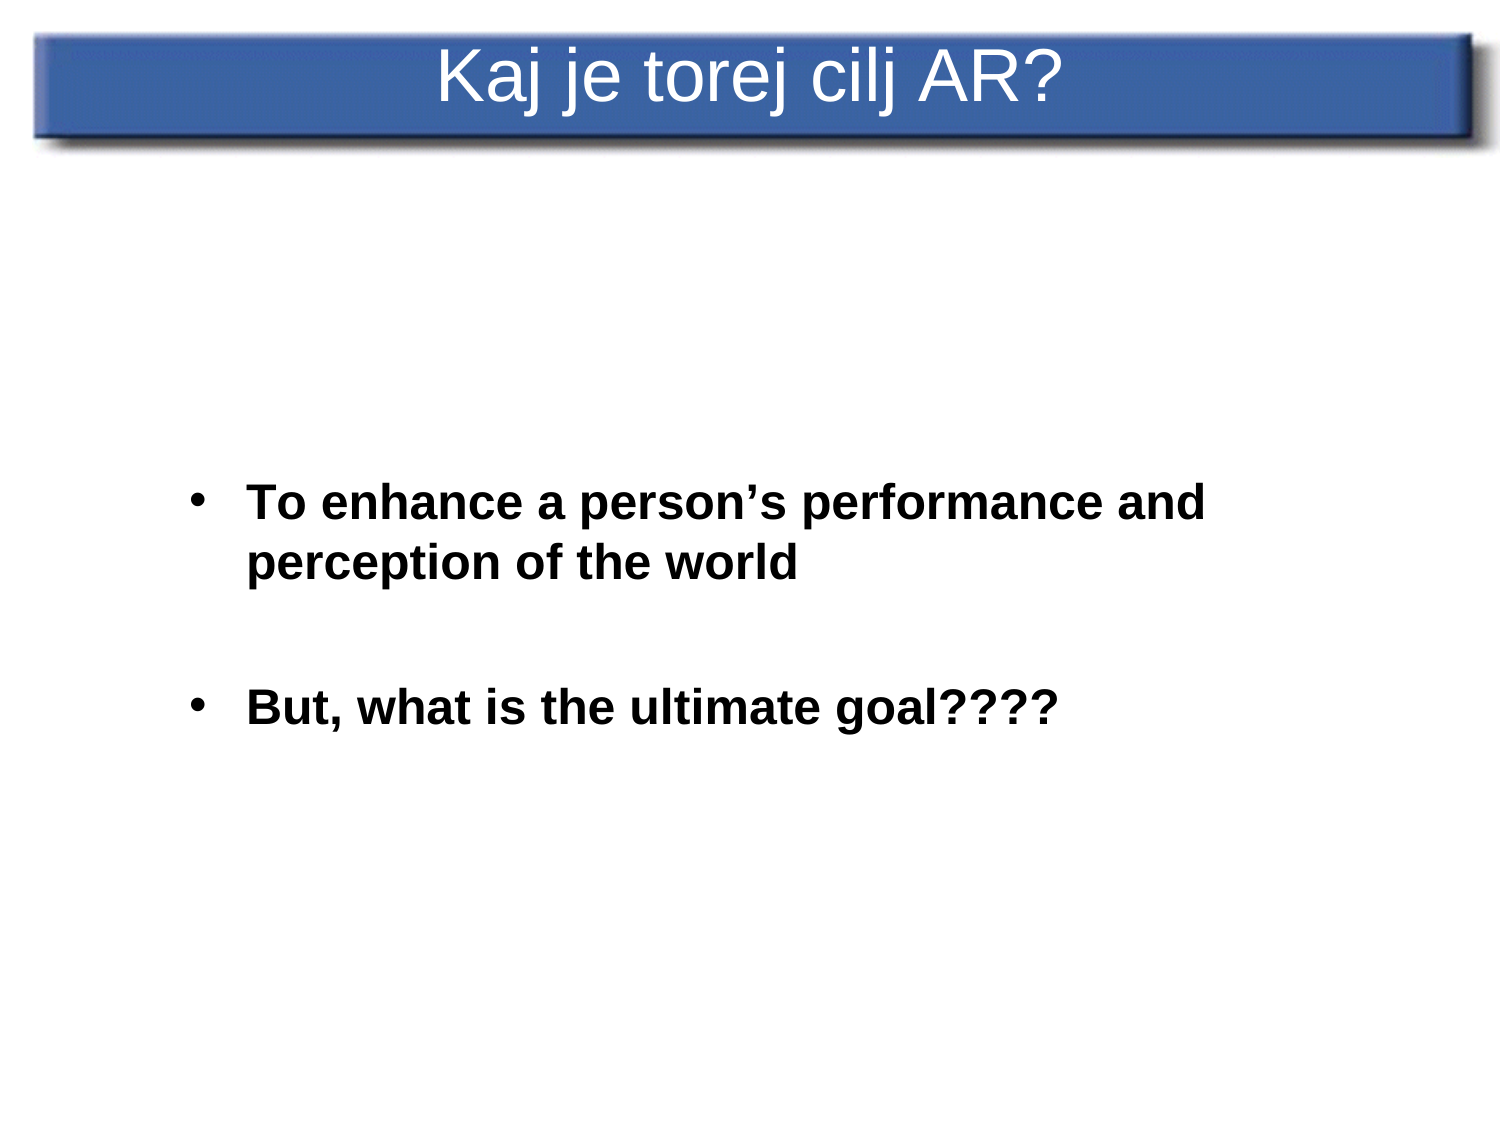

# Kaj je torej cilj AR?
To enhance a person’s performance and perception of the world
But, what is the ultimate goal????